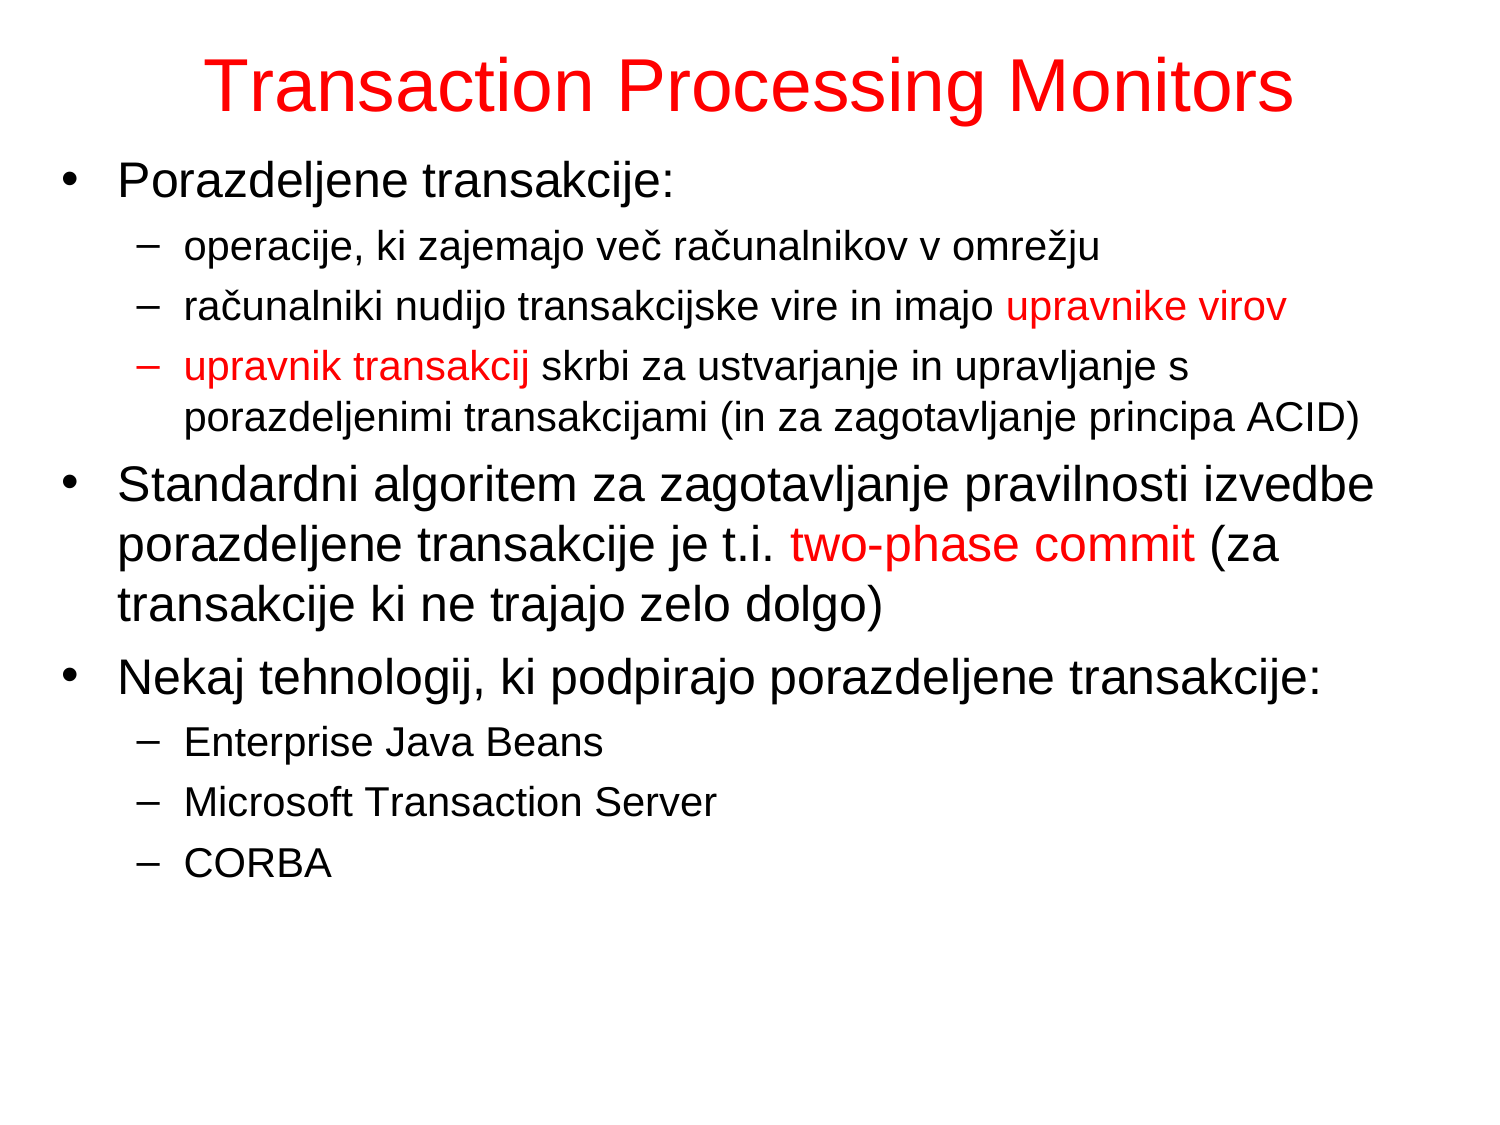

# Transaction Processing Monitors
Porazdeljene transakcije:
operacije, ki zajemajo več računalnikov v omrežju
računalniki nudijo transakcijske vire in imajo upravnike virov
upravnik transakcij skrbi za ustvarjanje in upravljanje s porazdeljenimi transakcijami (in za zagotavljanje principa ACID)
Standardni algoritem za zagotavljanje pravilnosti izvedbe porazdeljene transakcije je t.i. two-phase commit (za transakcije ki ne trajajo zelo dolgo)
Nekaj tehnologij, ki podpirajo porazdeljene transakcije:
Enterprise Java Beans
Microsoft Transaction Server
CORBA